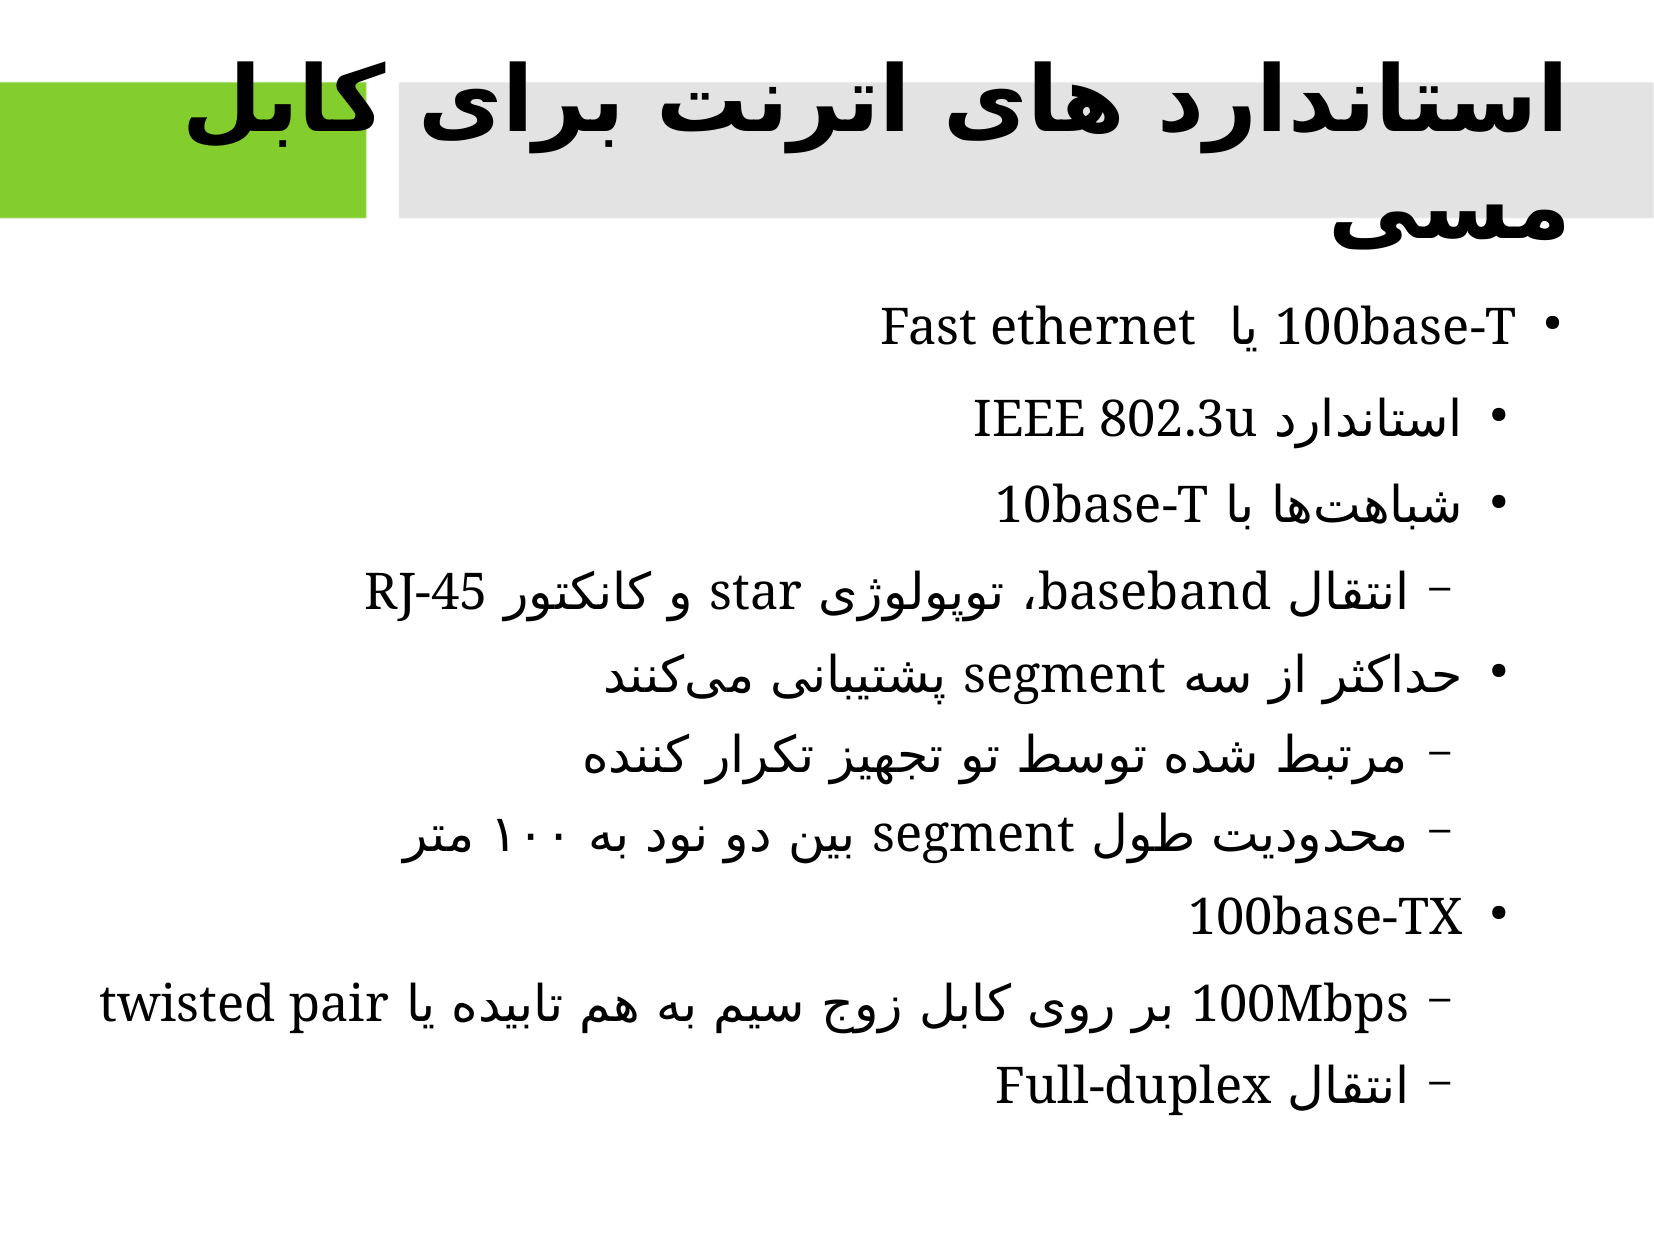

# استاندارد های اترنت برای کابل مسی
100base-T یا Fast ethernet
استاندارد IEEE 802.3u
شباهت‌ها با 10base-T
انتقال baseband، توپولوژی star و کانکتور RJ-45
حداکثر از سه segment پشتیبانی می‌کنند
مرتبط شده توسط تو تجهیز تکرار کننده
محدودیت طول segment بین دو نود به ۱۰۰ متر
100base-TX
100Mbps بر روی کابل زوج سیم به هم تابیده یا twisted pair
انتقال Full-duplex